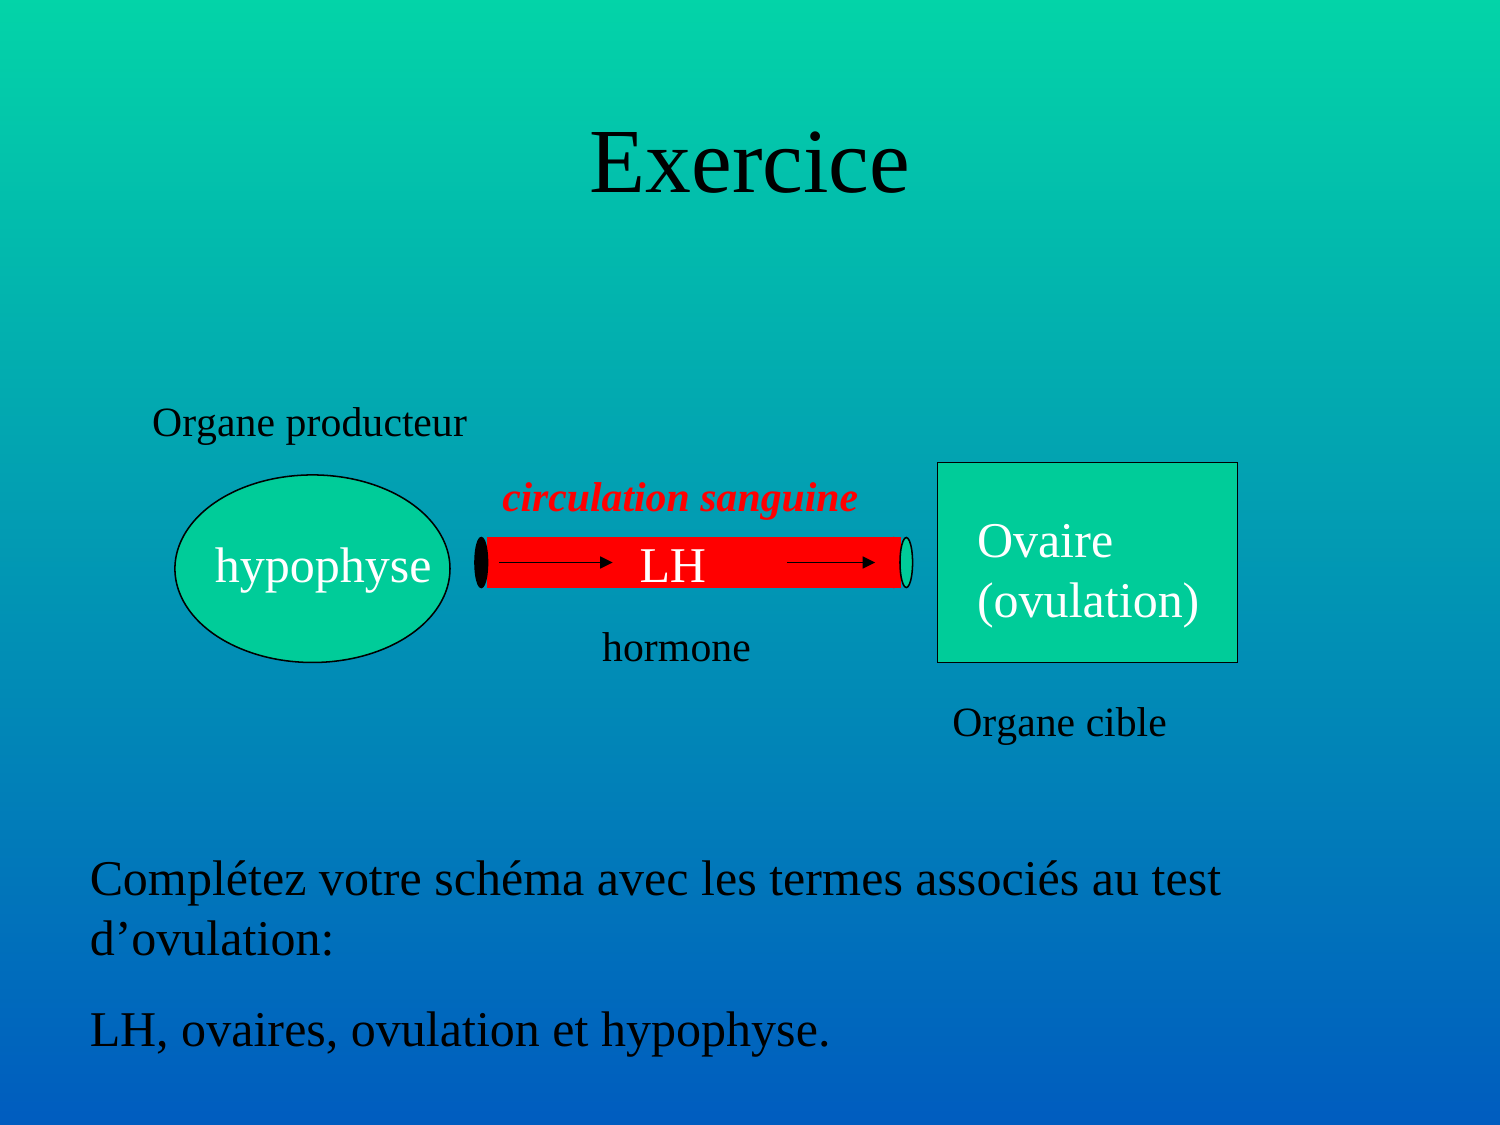

# Exercice
Organe producteur
circulation sanguine
Ovaire (ovulation)
hypophyse
LH
hormone
Organe cible
Complétez votre schéma avec les termes associés au test d’ovulation:
LH, ovaires, ovulation et hypophyse.